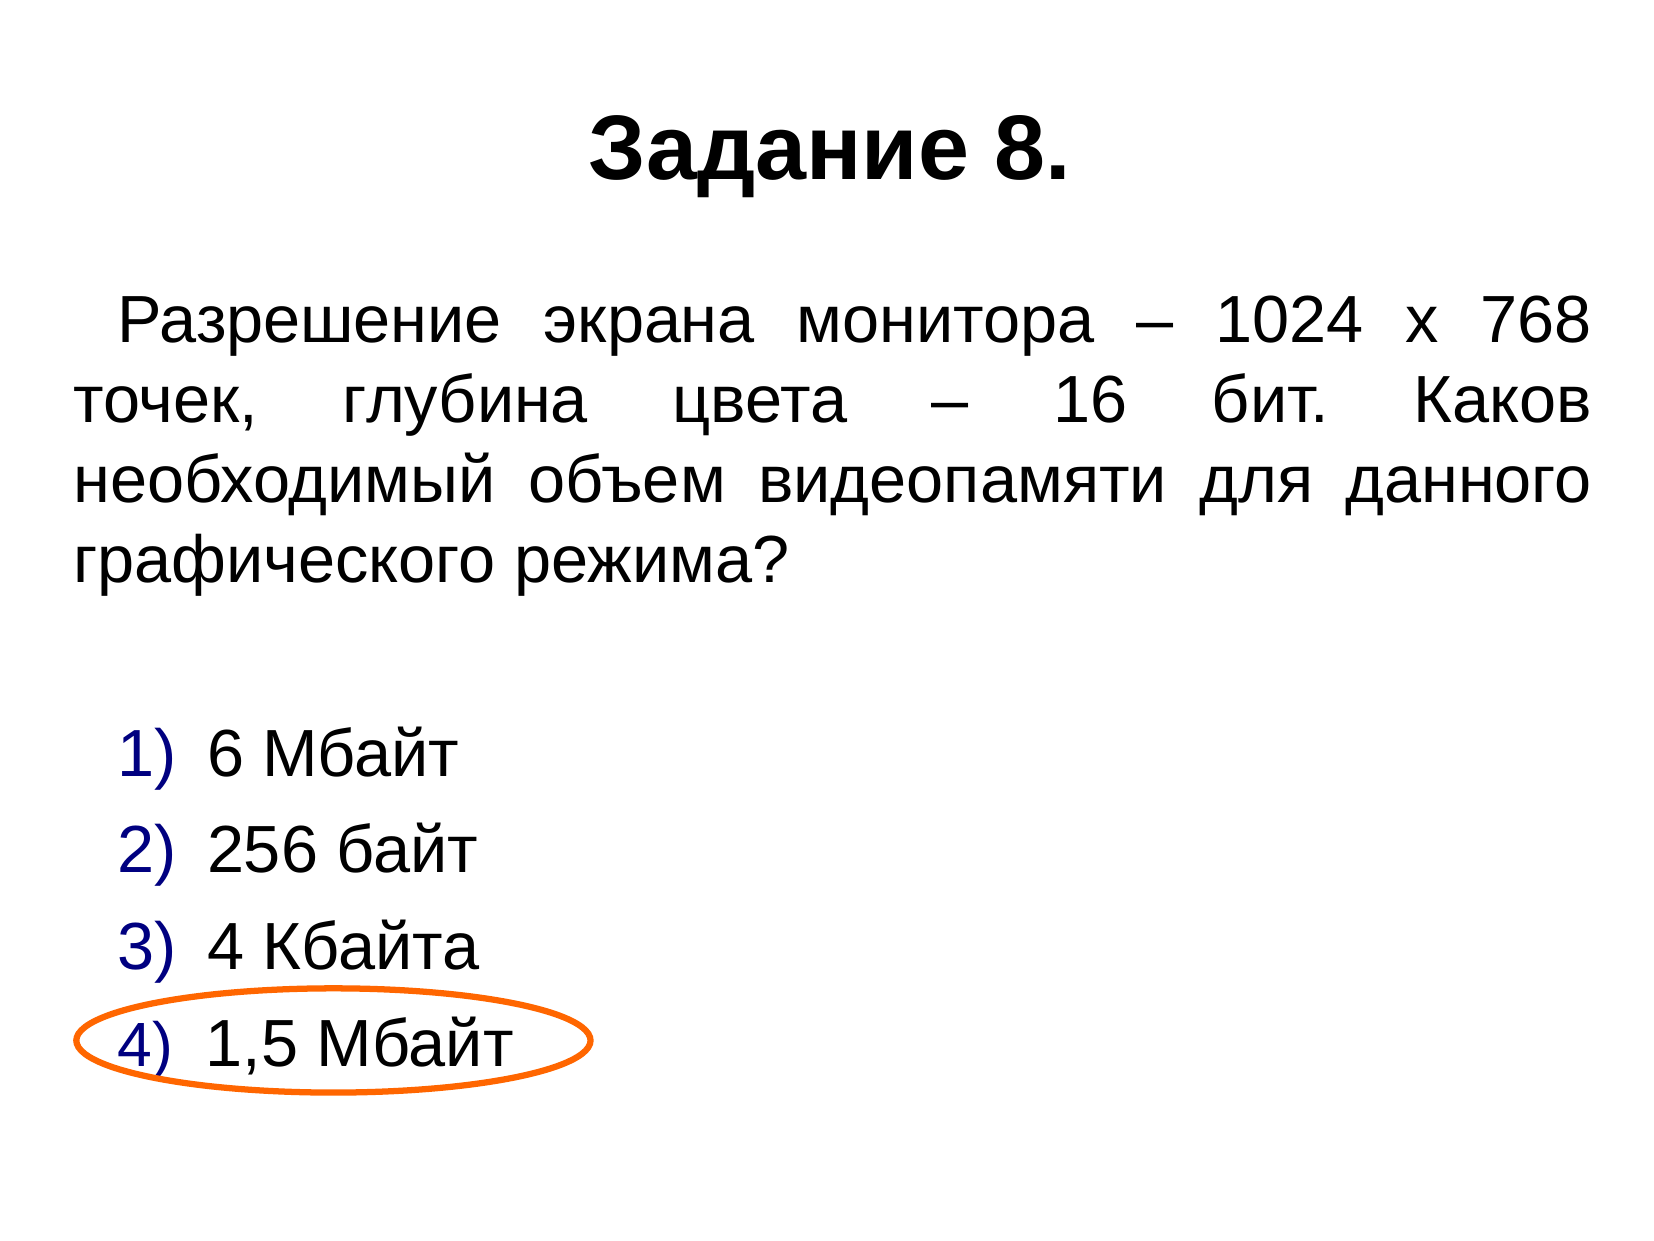

# Задание 8.
Разрешение экрана монитора – 1024 х 768 точек, глубина цвета – 16 бит. Каков необходимый объем видеопамяти для данного графического режима?
 6 Мбайт
 256 байт
 4 Кбайта
 1,5 Мбайт